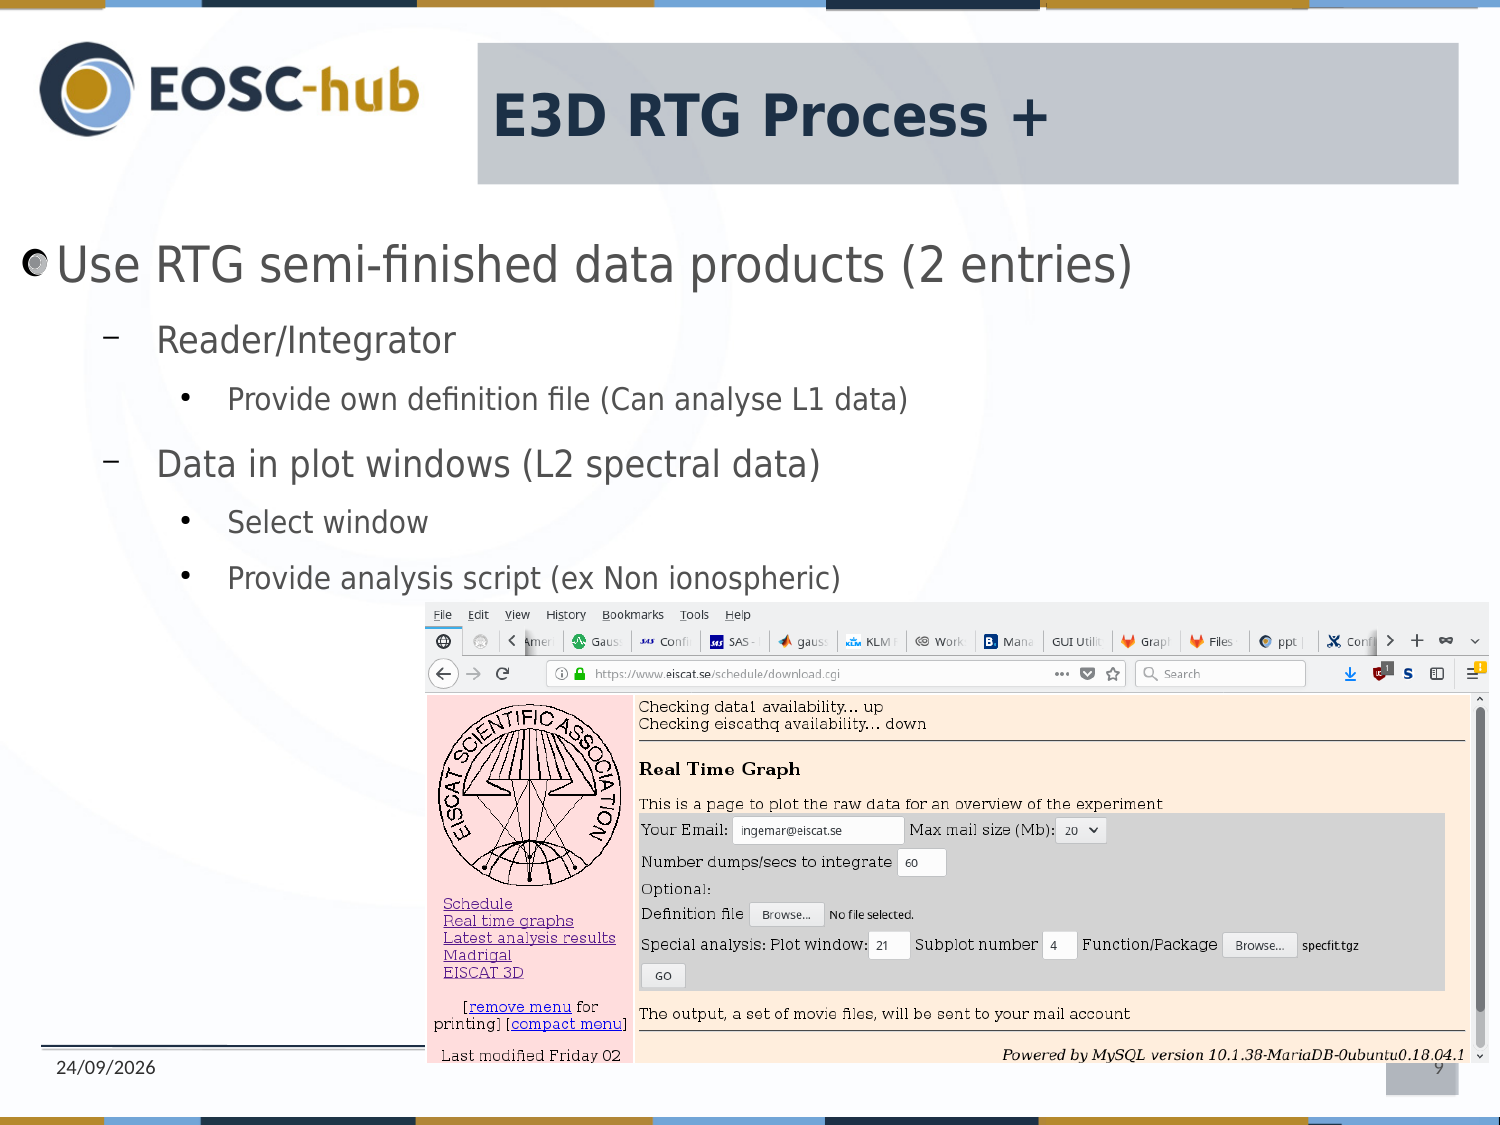

# E3D RTG Process +
Use RTG semi-finished data products (2 entries)
Reader/Integrator
Provide own definition file (Can analyse L1 data)
Data in plot windows (L2 spectral data)
Select window
Provide analysis script (ex Non ionospheric)